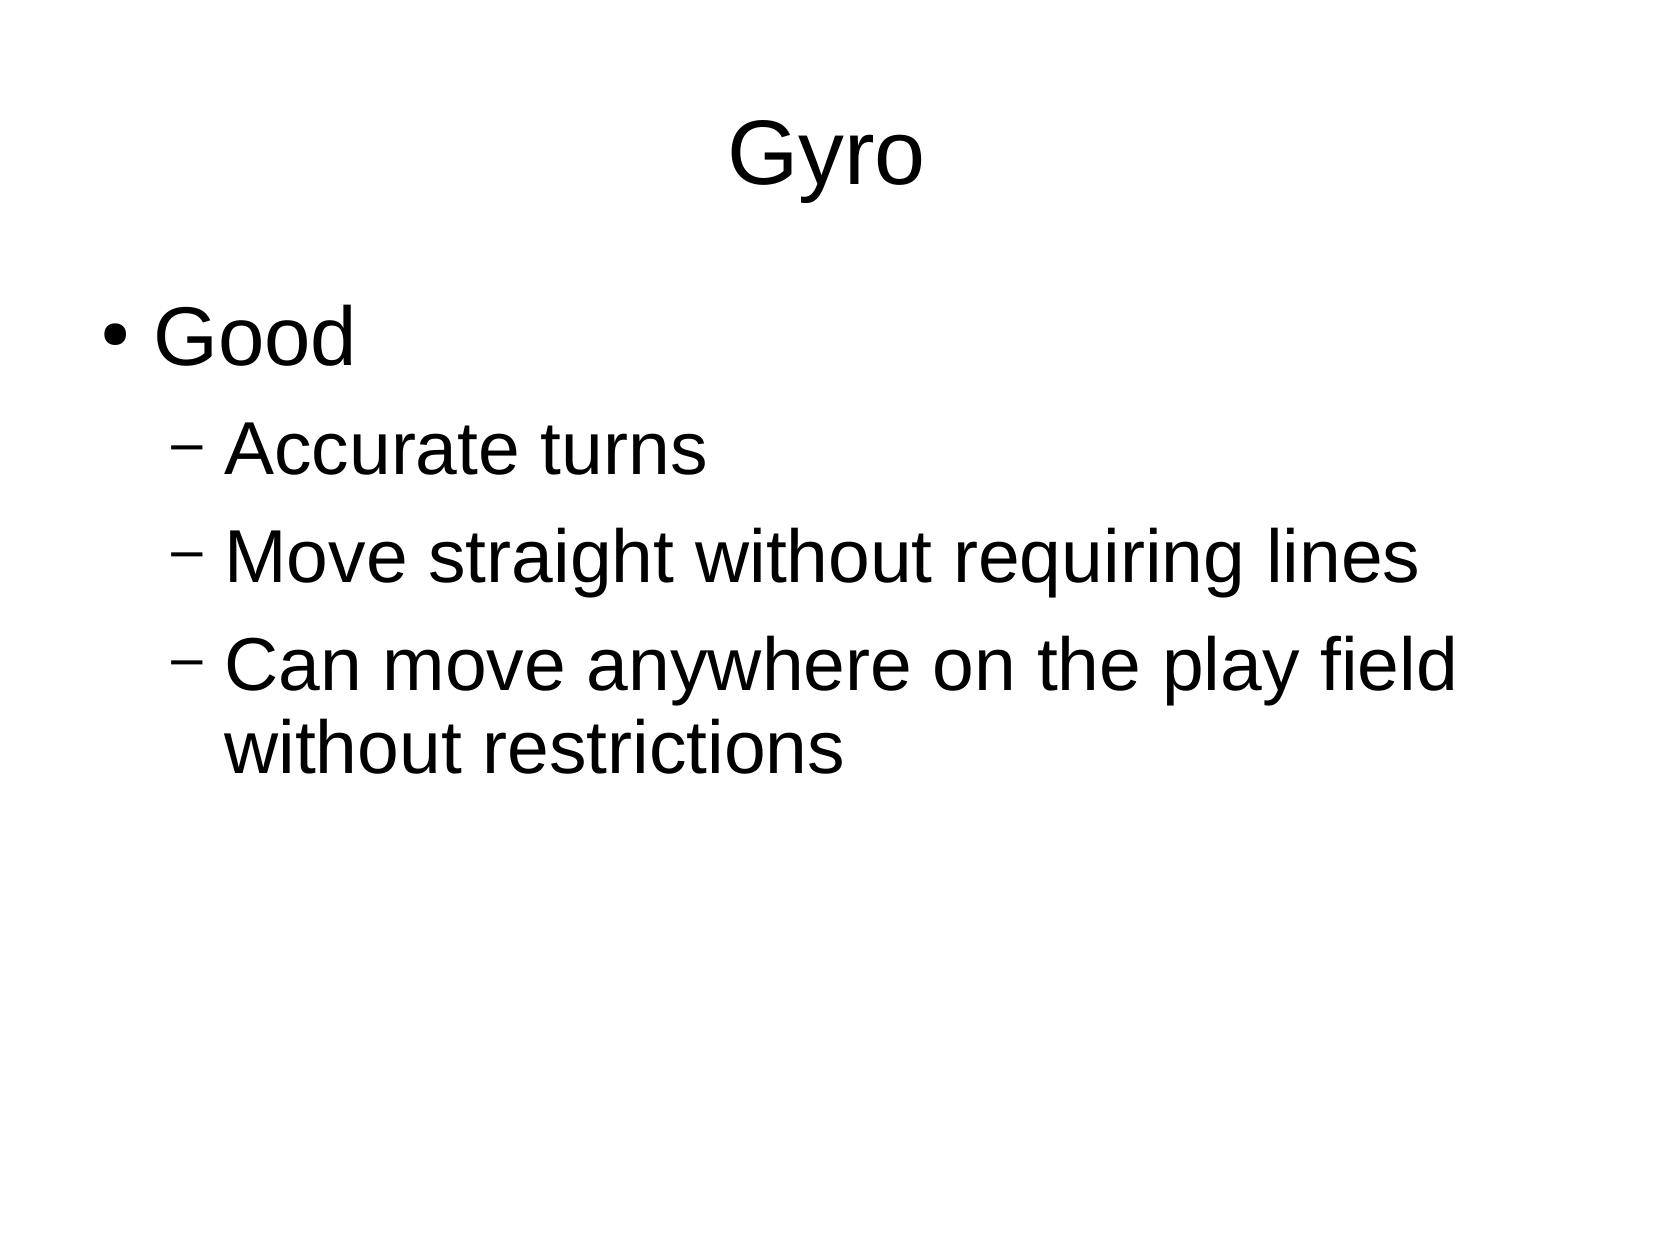

# Gyro
Good
Accurate turns
Move straight without requiring lines
Can move anywhere on the play field without restrictions